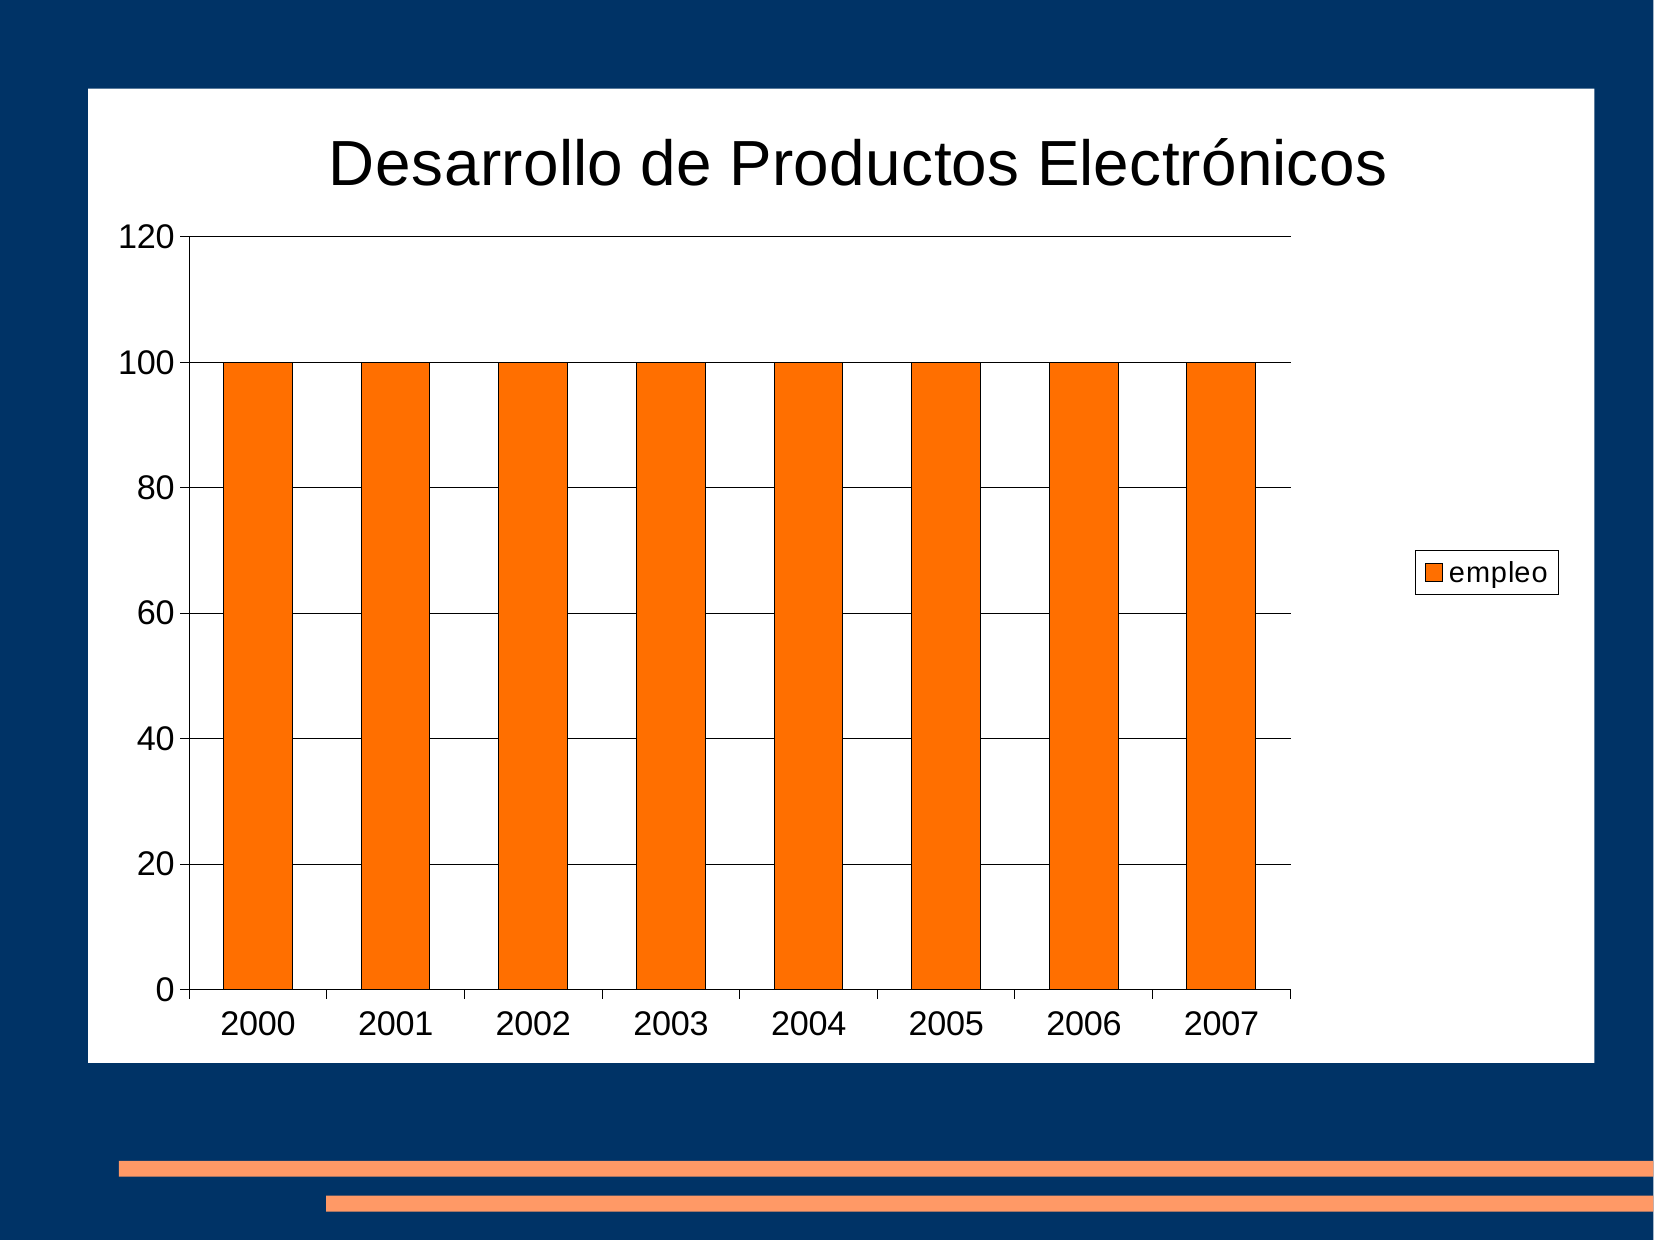

### Chart: Desarrollo de Productos Electrónicos
| Category | empleo |
|---|---|
| 2000 | 100.0 |
| 2001 | 100.0 |
| 2002 | 100.0 |
| 2003 | 100.0 |
| 2004 | 100.0 |
| 2005 | 100.0 |
| 2006 | 100.0 |
| 2007 | 100.0 |